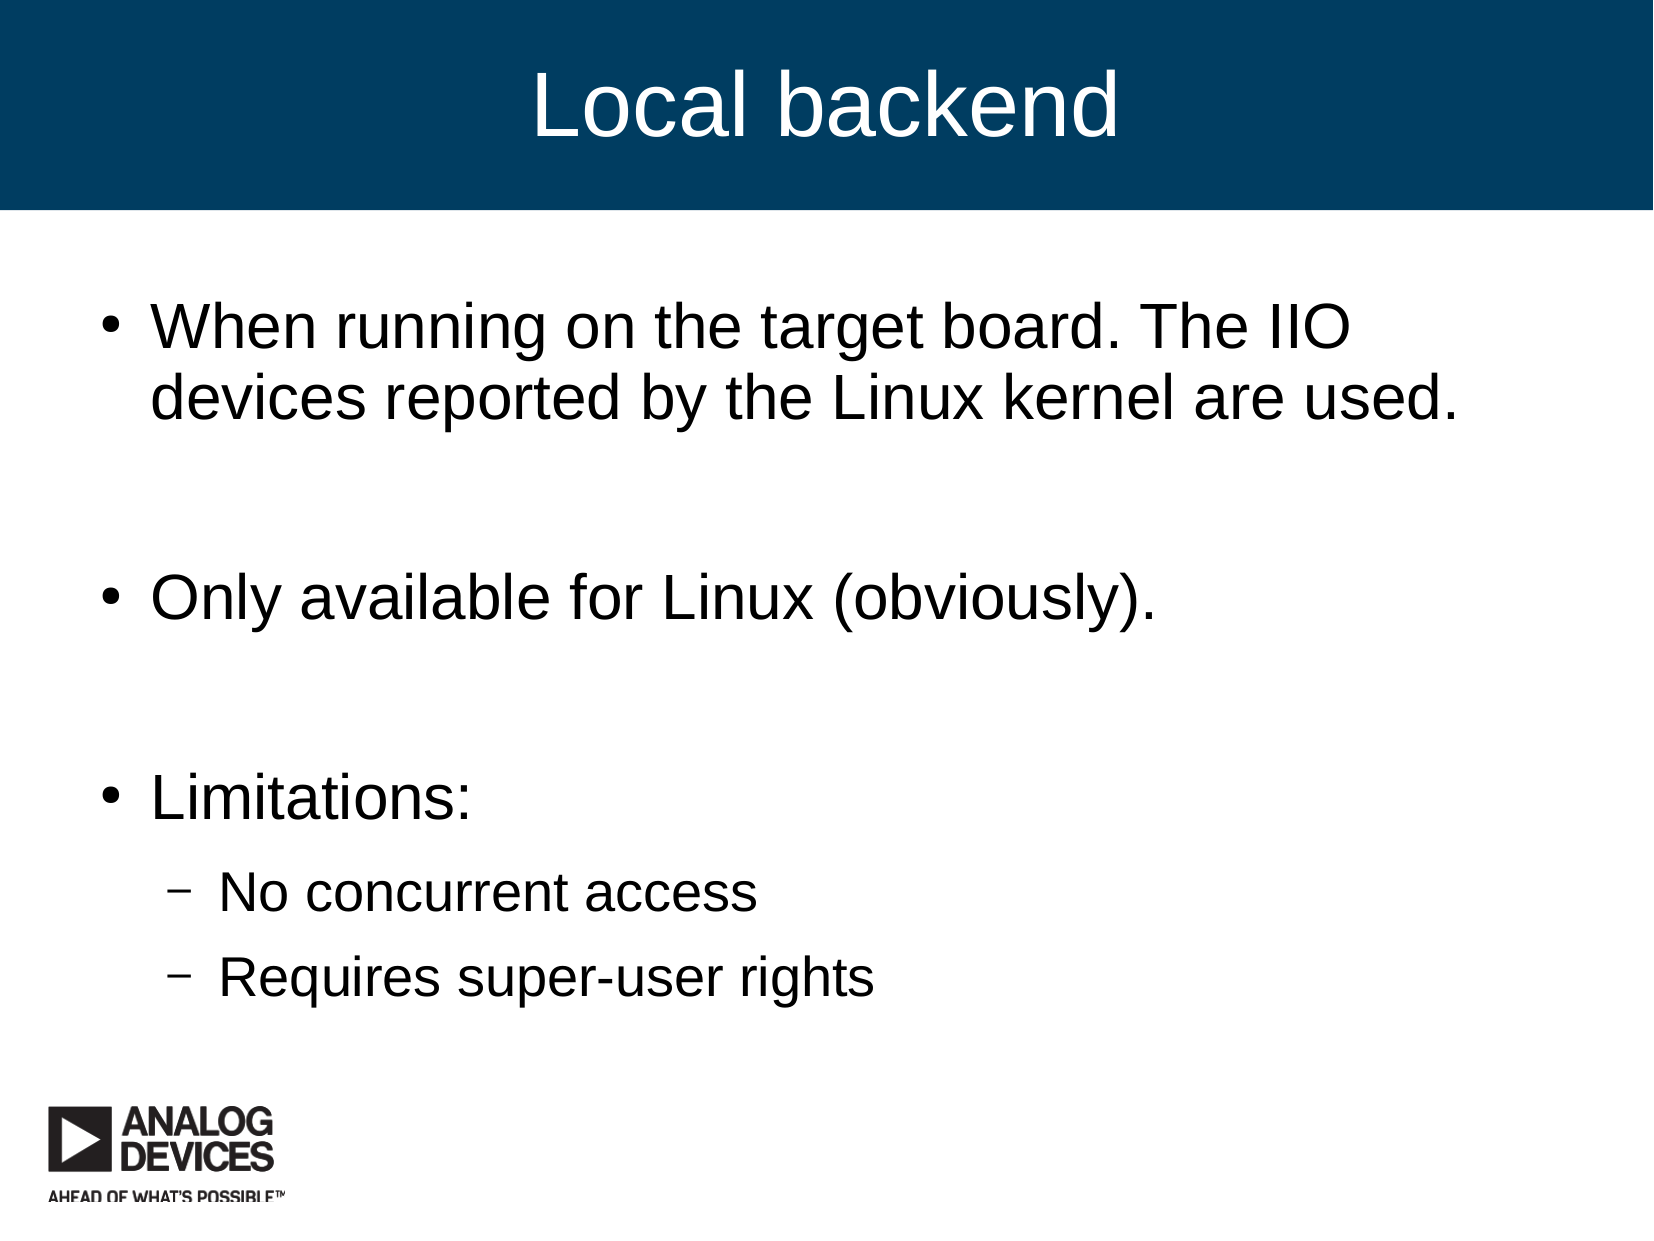

# Local backend
When running on the target board. The IIO devices reported by the Linux kernel are used.
Only available for Linux (obviously).
Limitations:
No concurrent access
Requires super-user rights